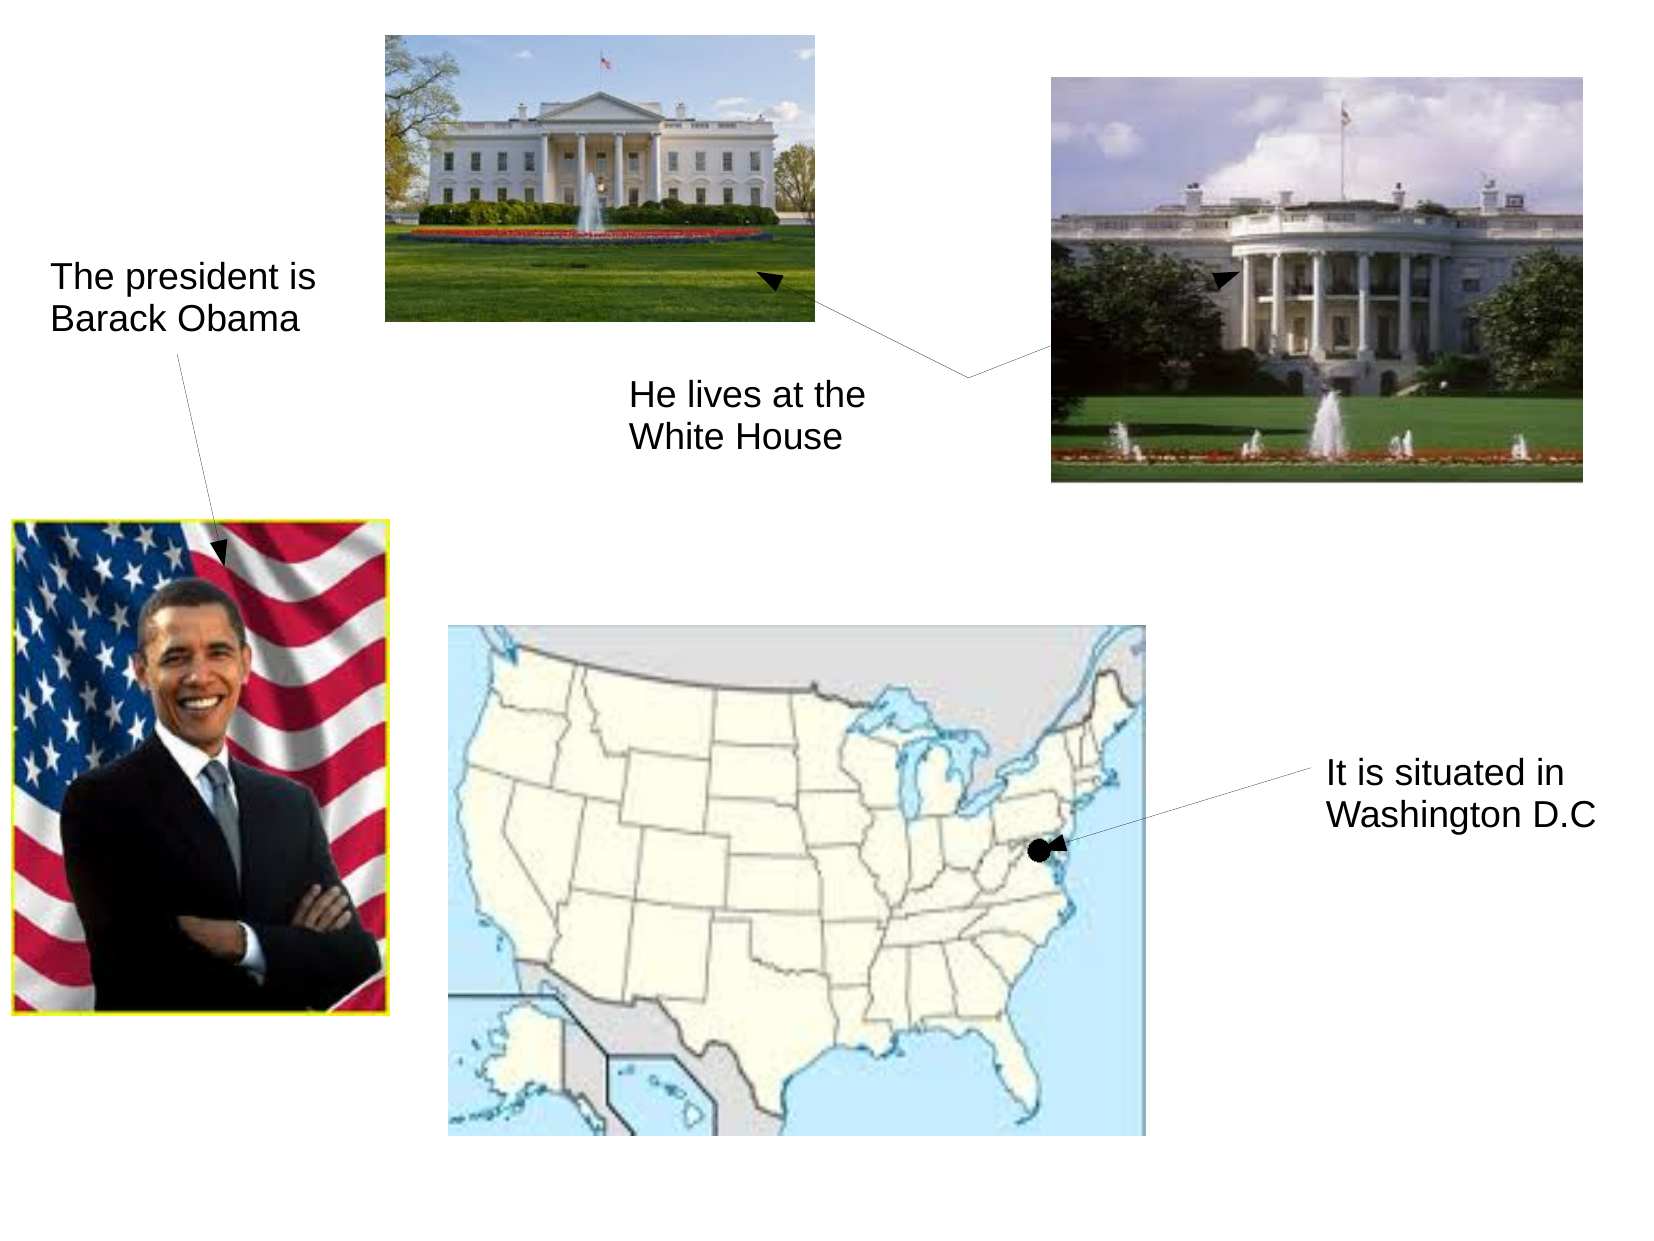

The president is Barack Obama
He lives at the White House
It is situated in Washington D.C